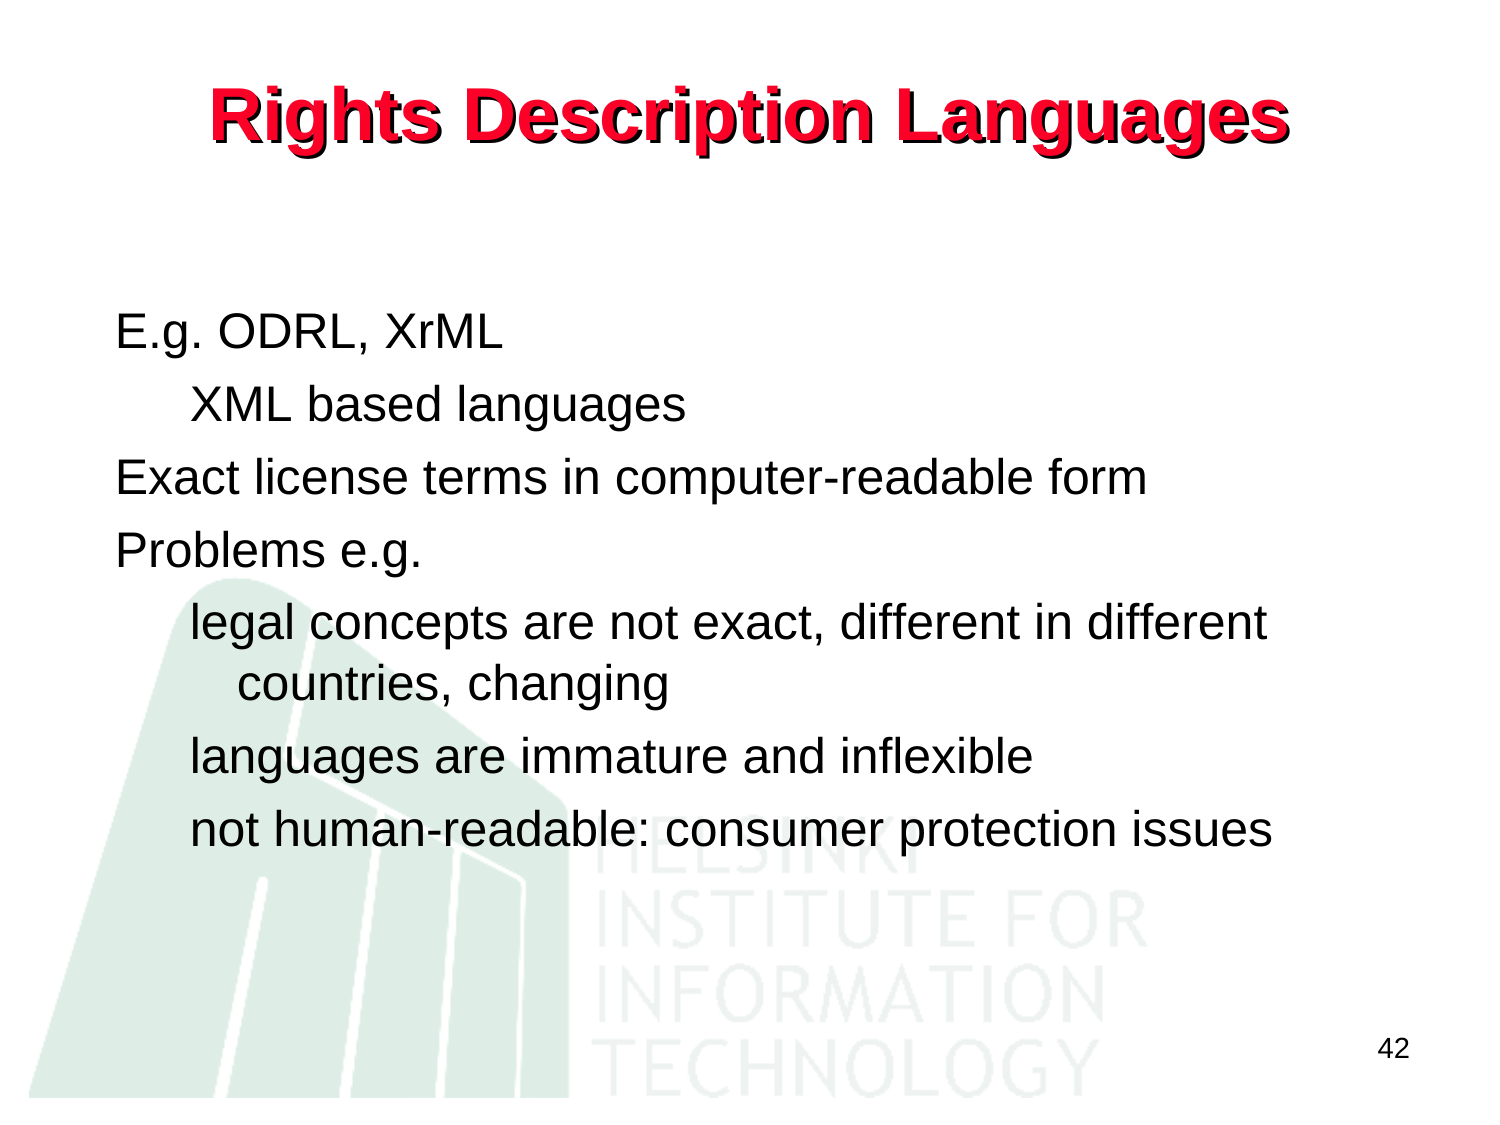

# Rights Description Languages
E.g. ODRL, XrML
XML based languages
Exact license terms in computer-readable form
Problems e.g.
legal concepts are not exact, different in different countries, changing
languages are immature and inflexible
not human-readable: consumer protection issues
42